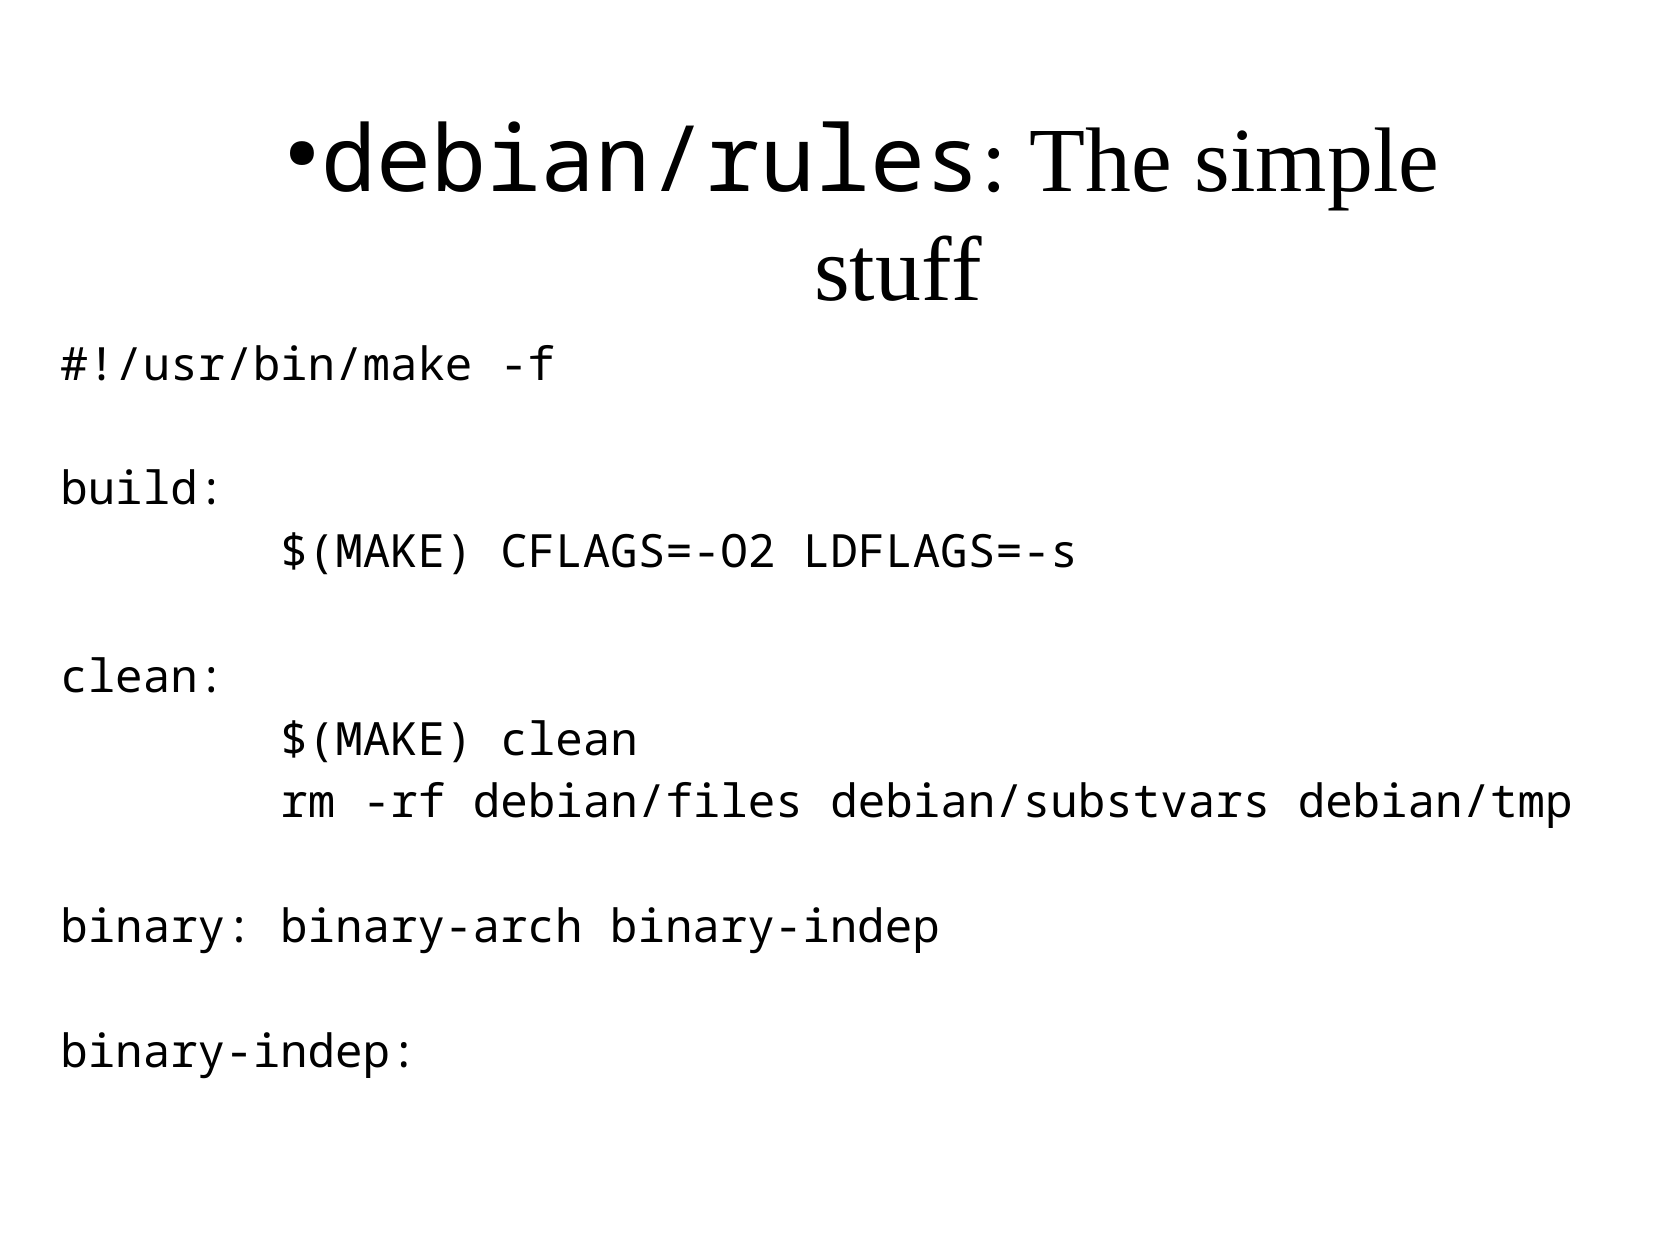

# debian/rules: The simple stuff
#!/usr/bin/make -f
build:
 $(MAKE) CFLAGS=-O2 LDFLAGS=-s
clean:
 $(MAKE) clean
 rm -rf debian/files debian/substvars debian/tmp
binary: binary-arch binary-indep
binary-indep: